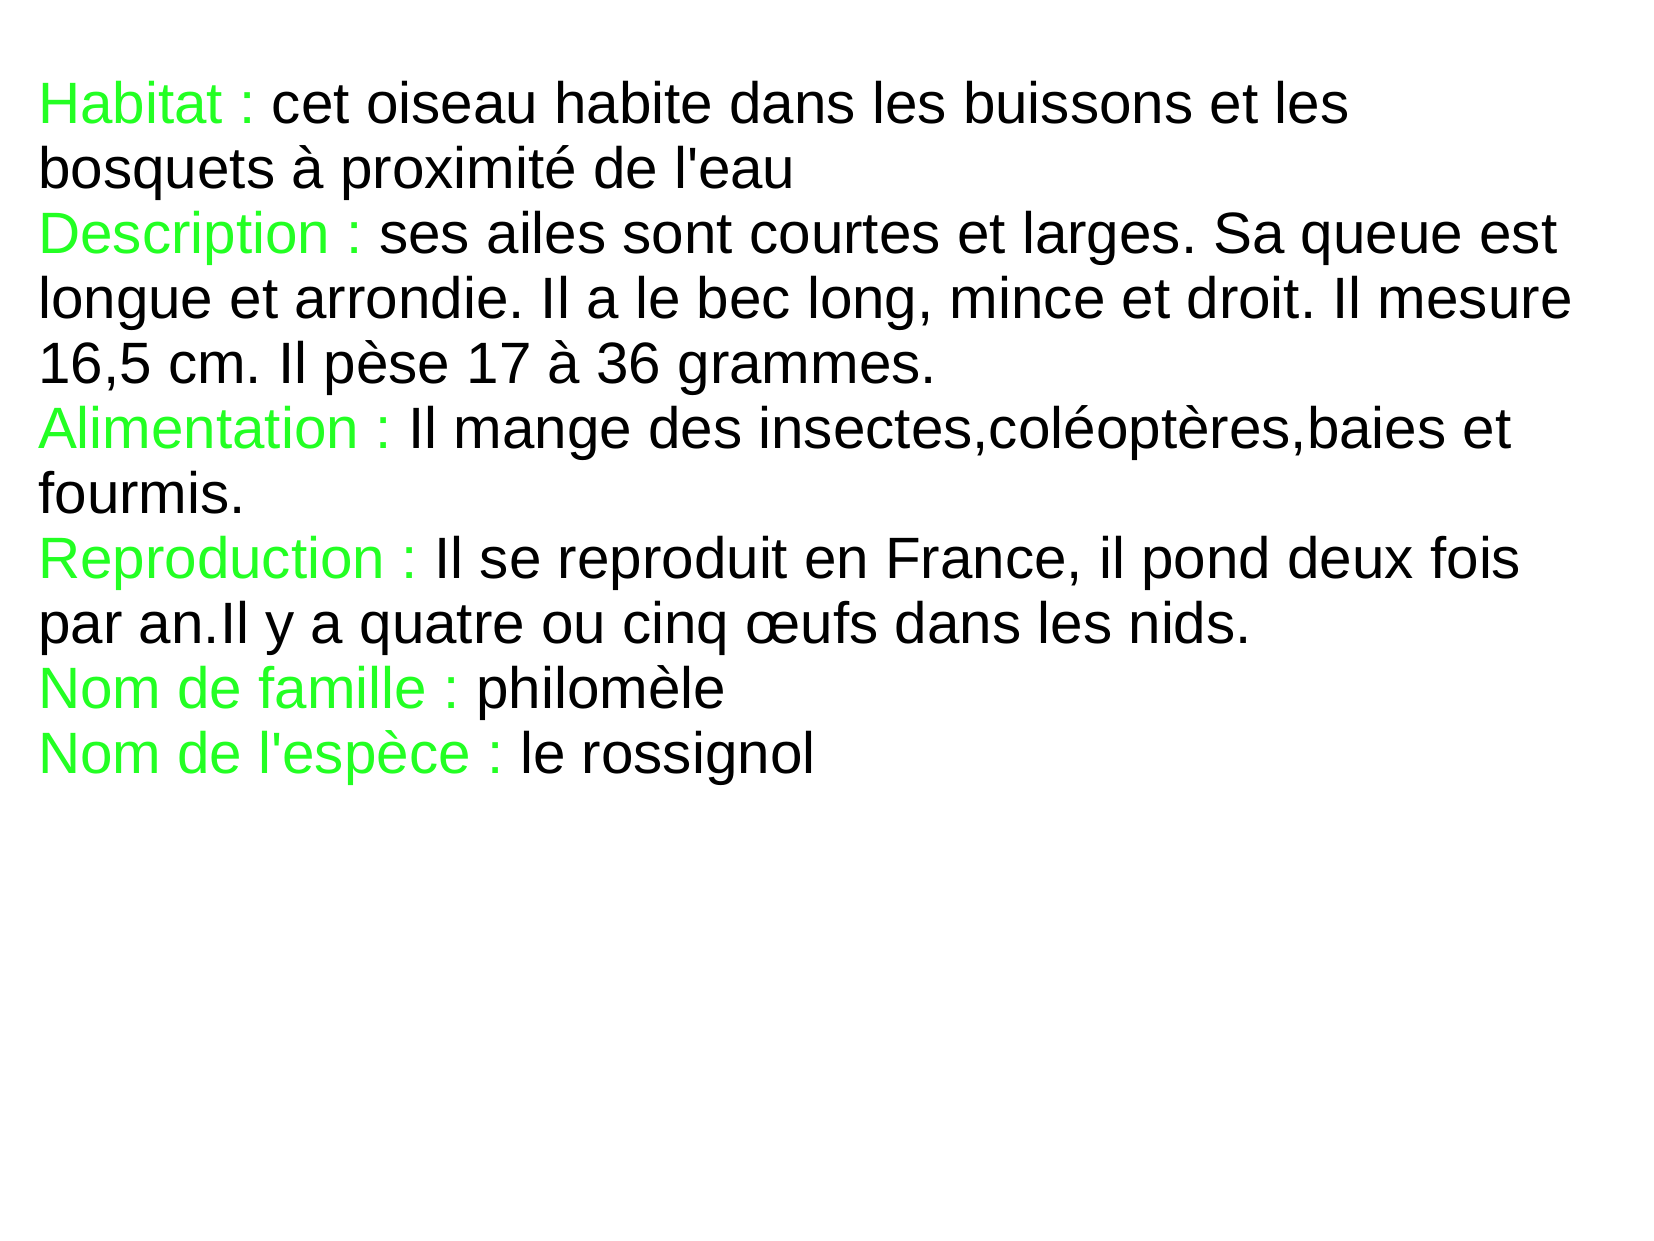

Habitat : cet oiseau habite dans les buissons et les bosquets à proximité de l'eau
Description : ses ailes sont courtes et larges. Sa queue est longue et arrondie. Il a le bec long, mince et droit. Il mesure 16,5 cm. Il pèse 17 à 36 grammes.
Alimentation : Il mange des insectes,coléoptères,baies et fourmis.
Reproduction : Il se reproduit en France, il pond deux fois par an.Il y a quatre ou cinq œufs dans les nids.
Nom de famille : philomèle
Nom de l'espèce : le rossignol